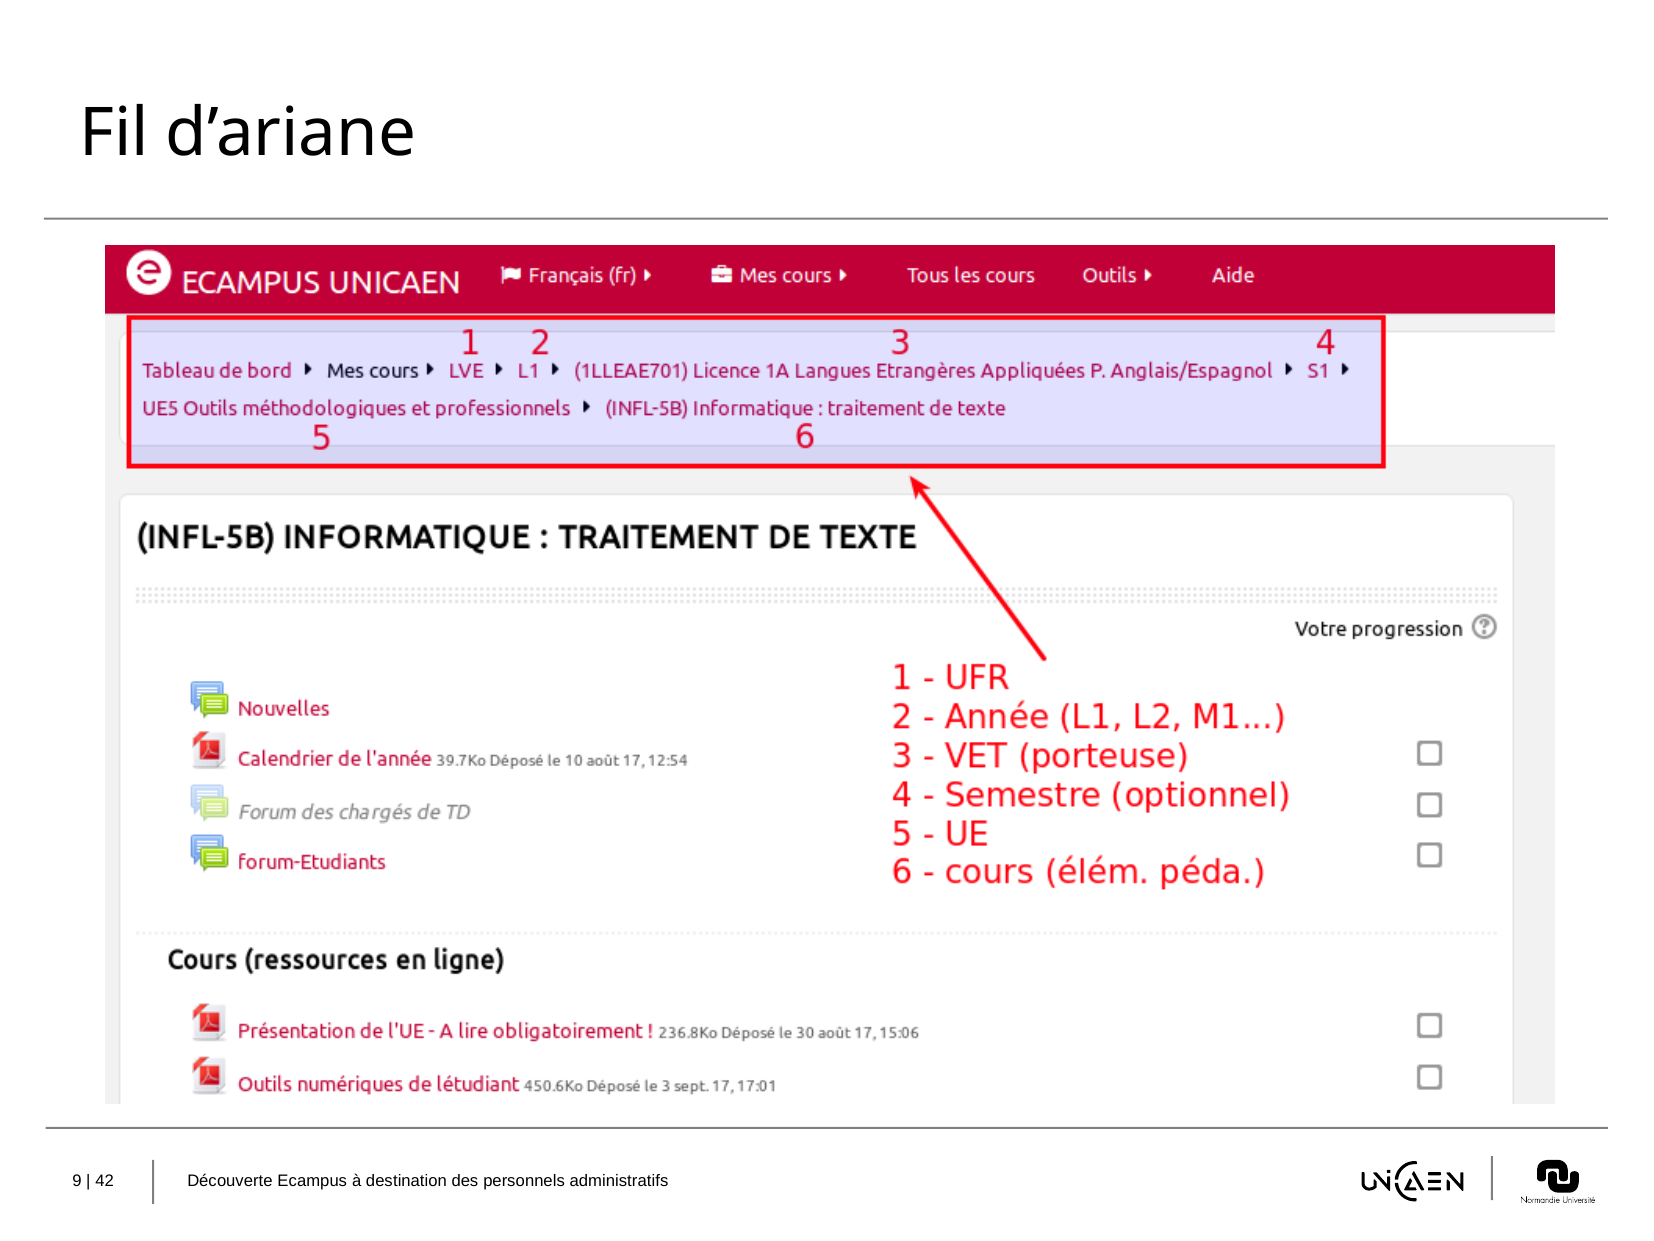

# Fil d’ariane
9
Découverte Ecampus pourn les personnels administratifs